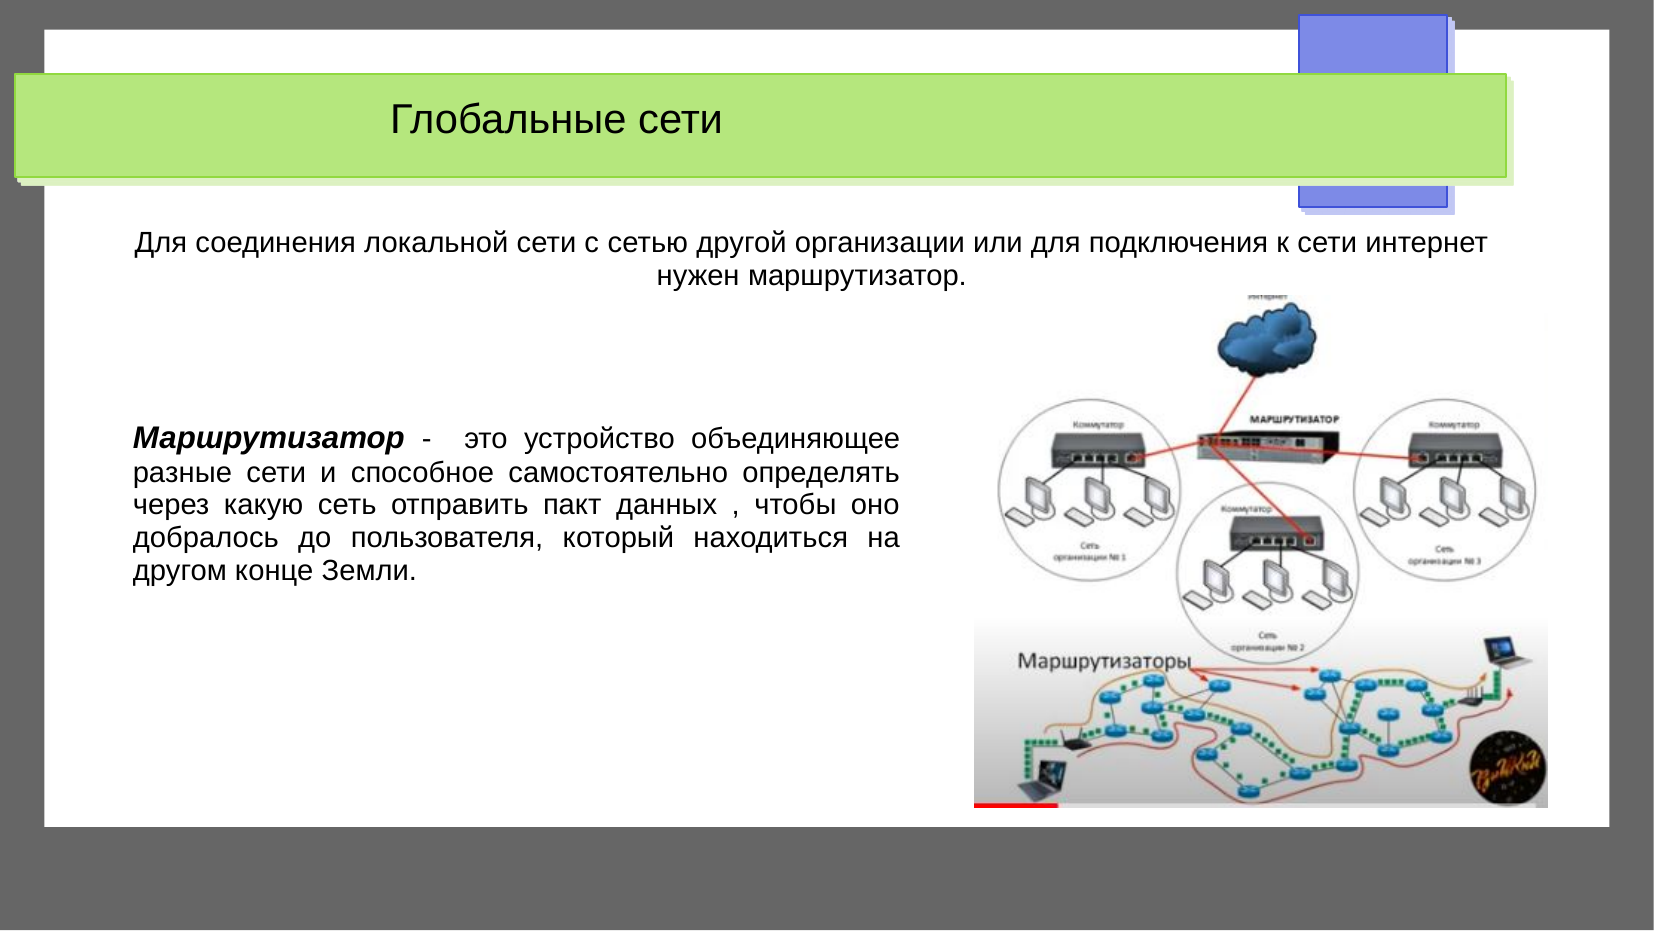

Глобальные сети
Для соединения локальной сети с сетью другой организации или для подключения к сети интернет нужен маршрутизатор.
Маршрутизатор - это устройство объединяющее разные сети и способное самостоятельно определять через какую сеть отправить пакт данных , чтобы оно добралось до пользователя, который находиться на другом конце Земли.